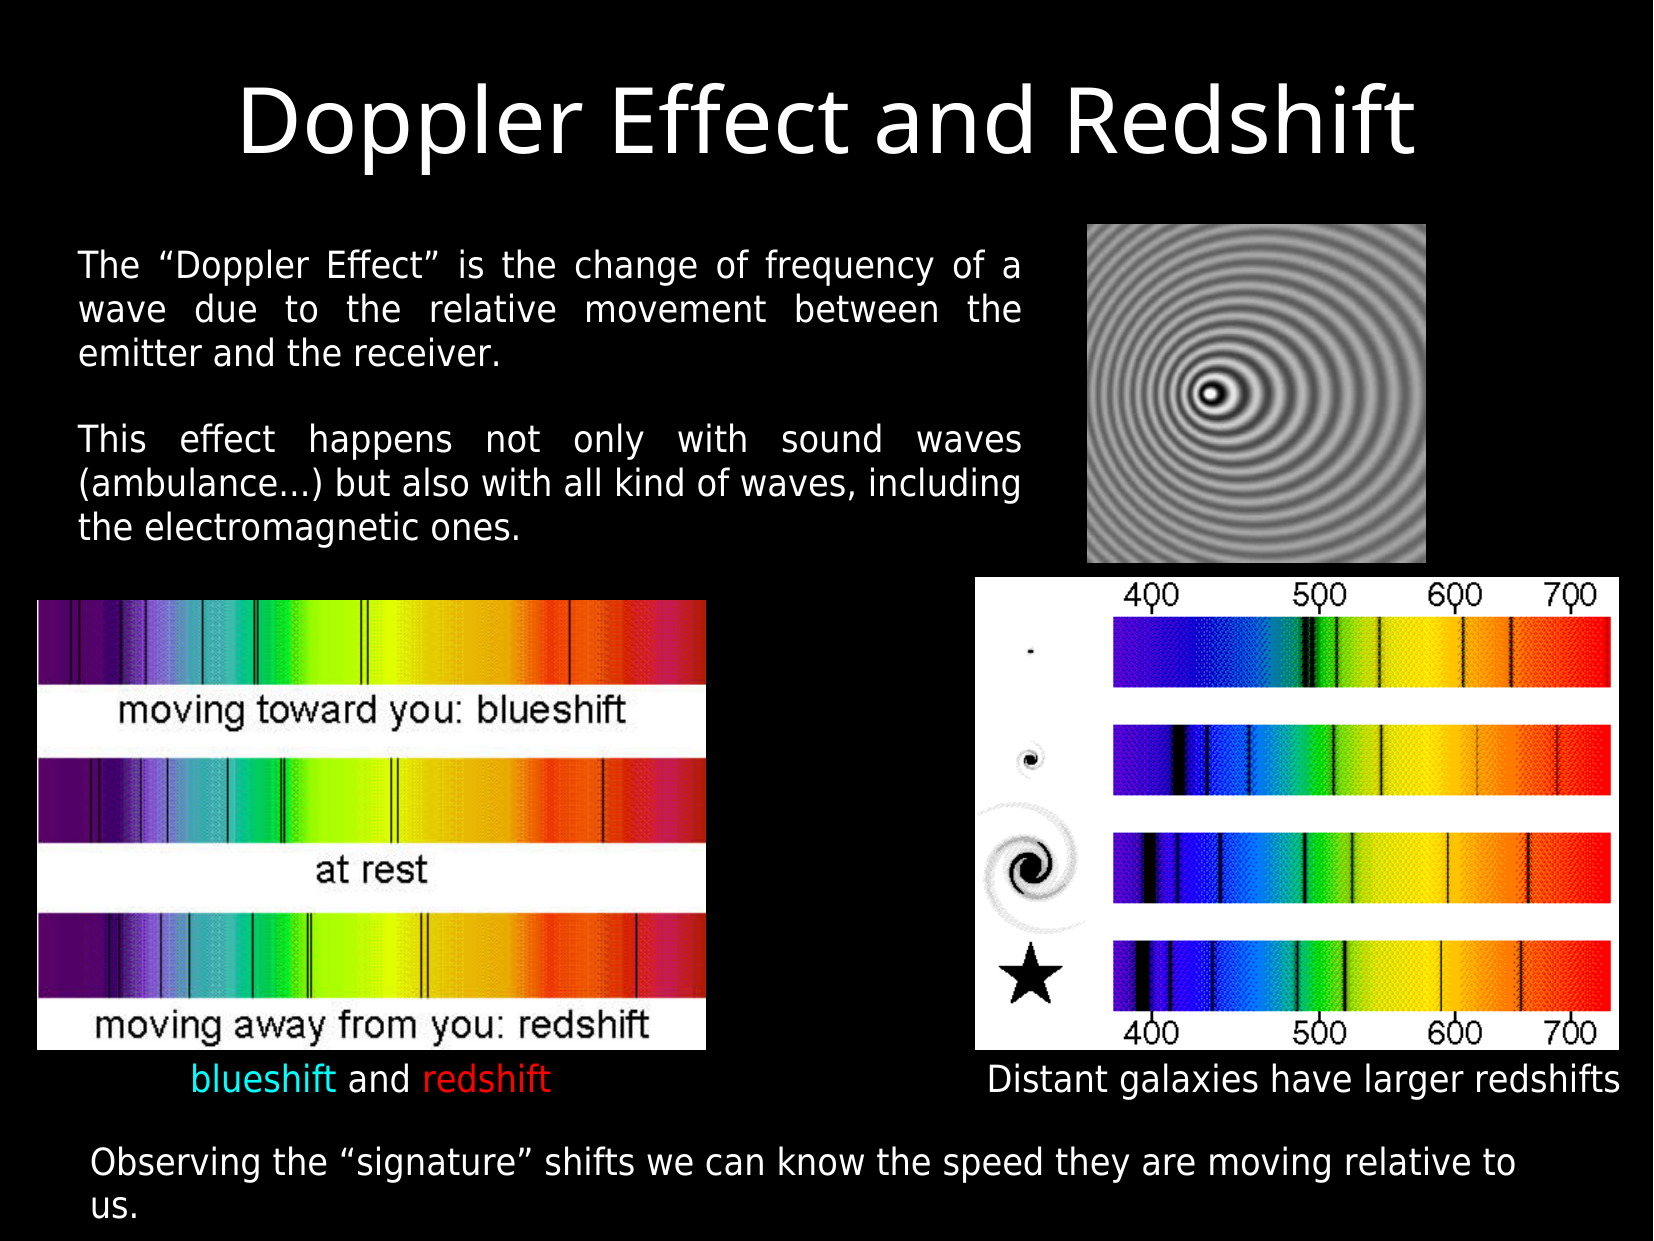

# Doppler Effect and Redshift
The “Doppler Effect” is the change of frequency of a wave due to the relative movement between the emitter and the receiver.
This effect happens not only with sound waves (ambulance...) but also with all kind of waves, including the electromagnetic ones.
blueshift and redshift
Distant galaxies have larger redshifts
Observing the “signature” shifts we can know the speed they are moving relative to us.